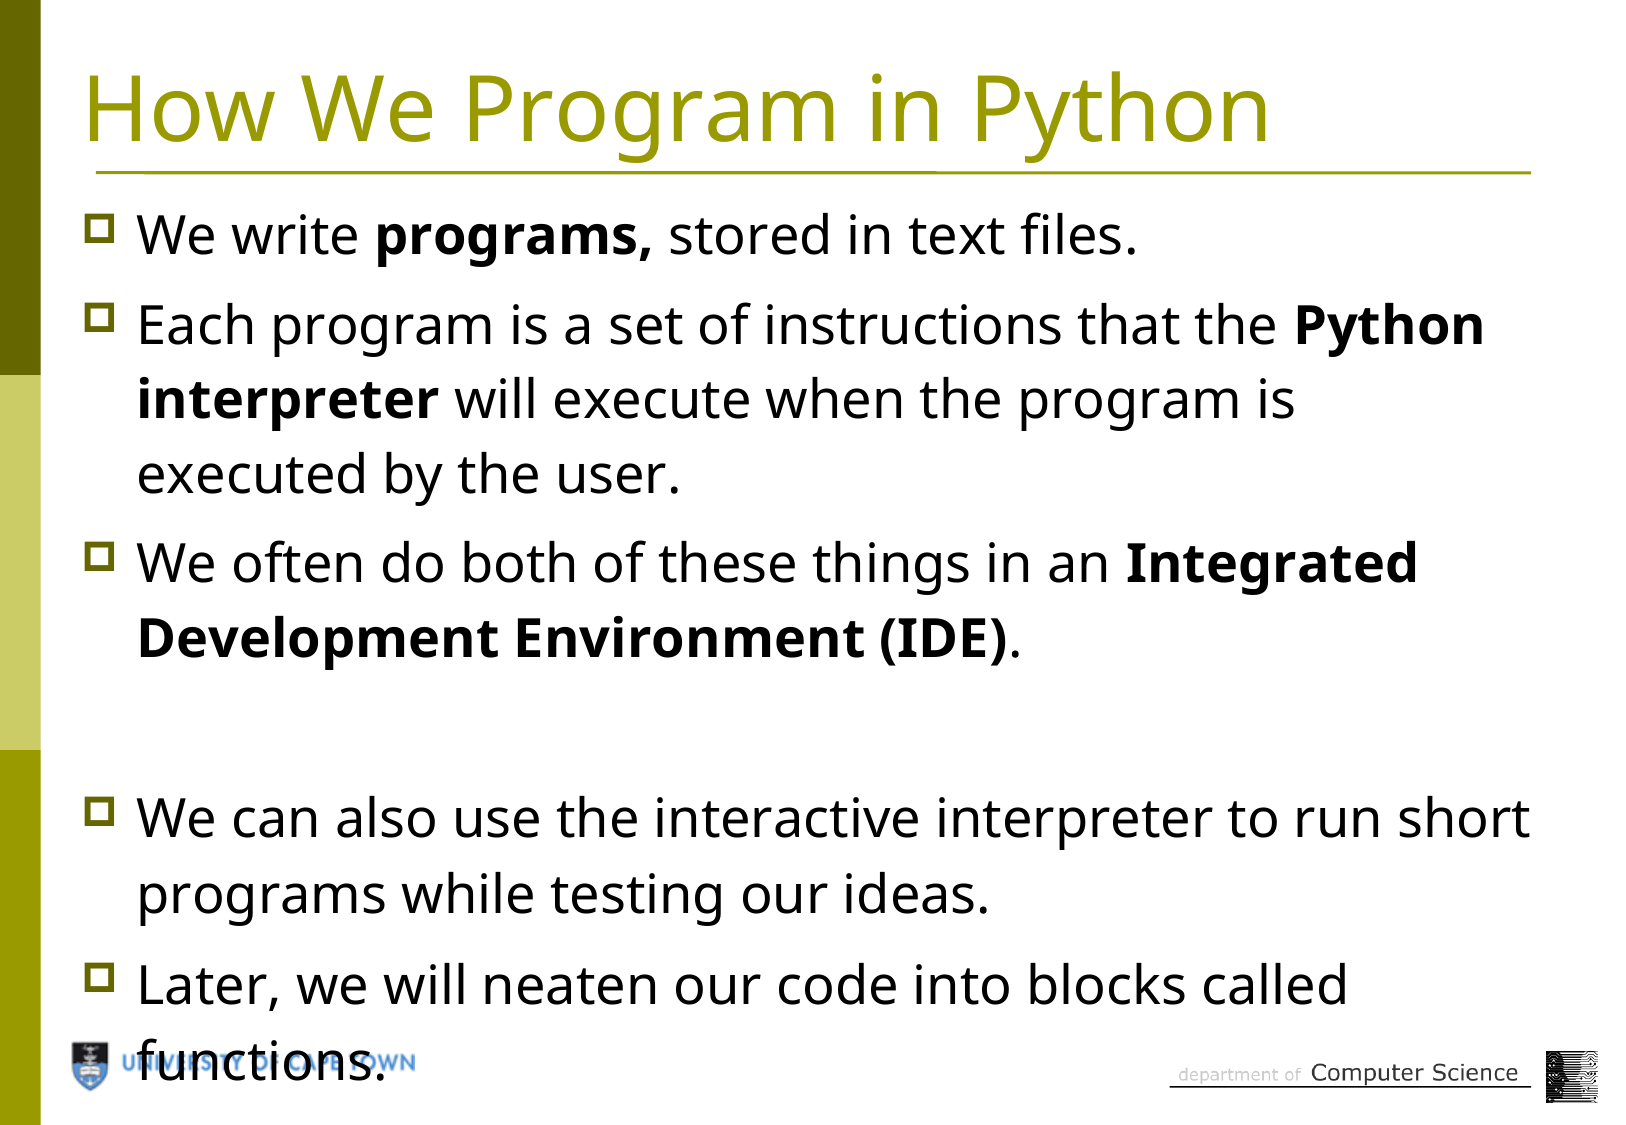

# How We Program in Python
We write programs, stored in text files.
Each program is a set of instructions that the Python interpreter will execute when the program is executed by the user.
We often do both of these things in an Integrated Development Environment (IDE).
We can also use the interactive interpreter to run short programs while testing our ideas.
Later, we will neaten our code into blocks called functions.
Python is an OOP language but we will not use this.